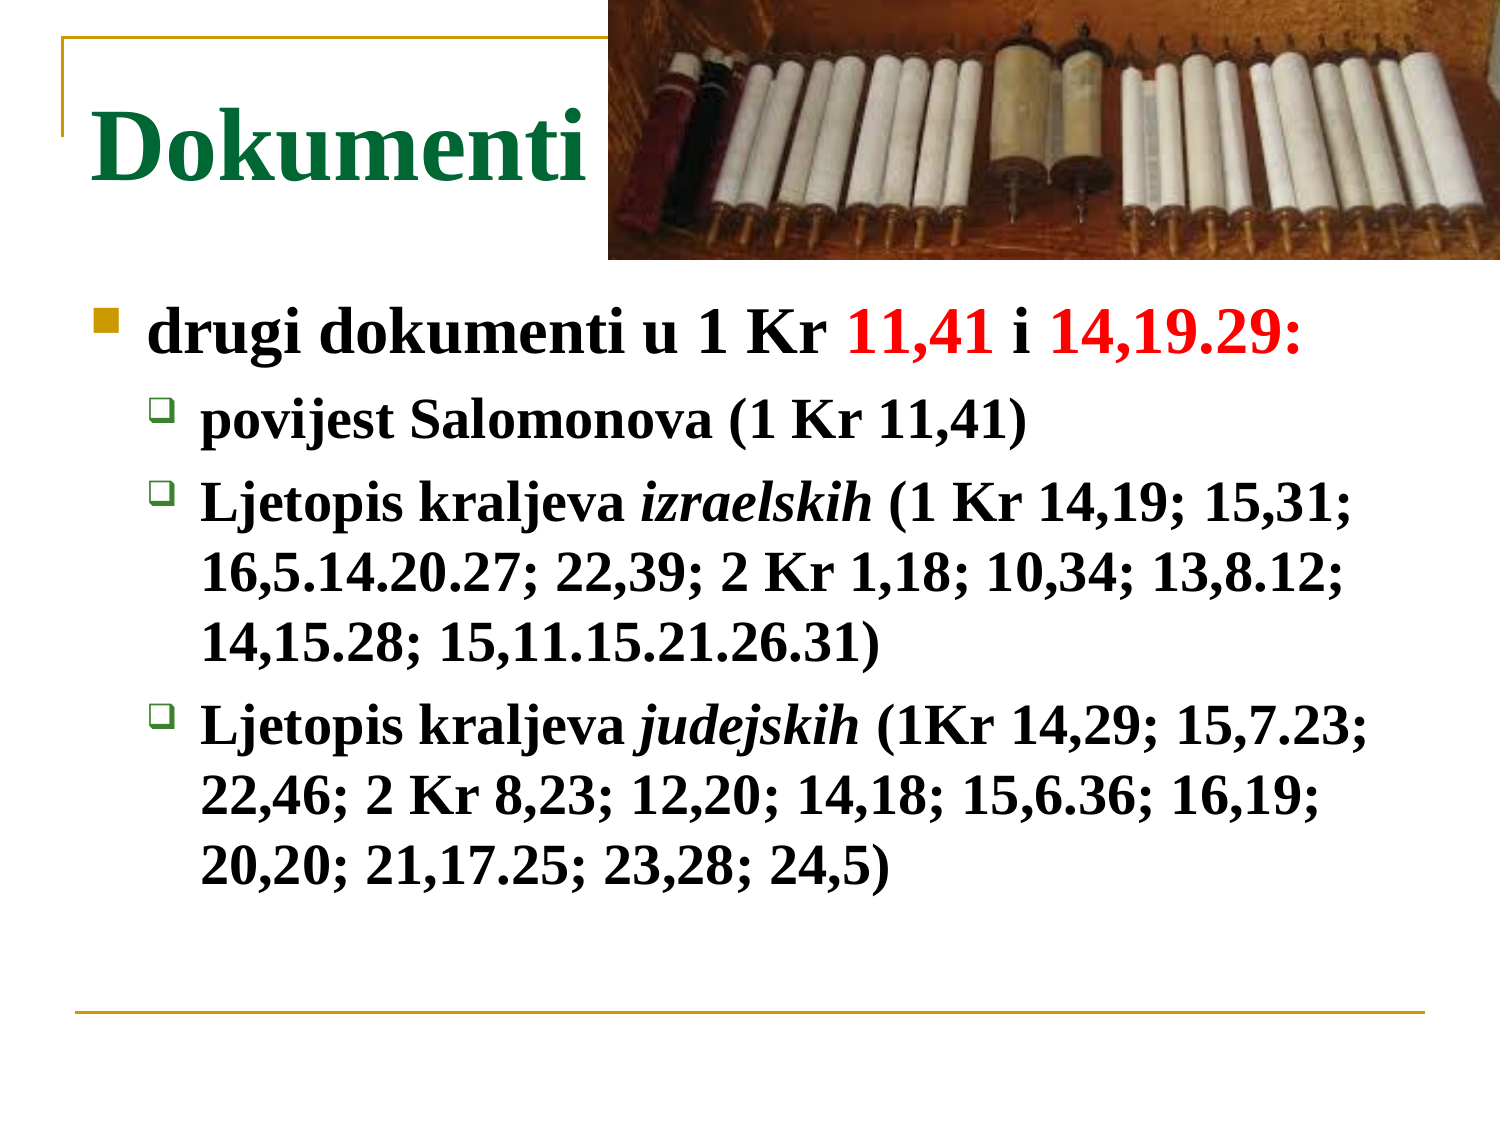

# Dokumenti
drugi dokumenti u 1 Kr 11,41 i 14,19.29:
povijest Salomonova (1 Kr 11,41)
Ljetopis kraljeva izraelskih (1 Kr 14,19; 15,31; 16,5.14.20.27; 22,39; 2 Kr 1,18; 10,34; 13,8.12; 14,15.28; 15,11.15.21.26.31)
Ljetopis kraljeva judejskih (1Kr 14,29; 15,7.23; 22,46; 2 Kr 8,23; 12,20; 14,18; 15,6.36; 16,19; 20,20; 21,17.25; 23,28; 24,5)